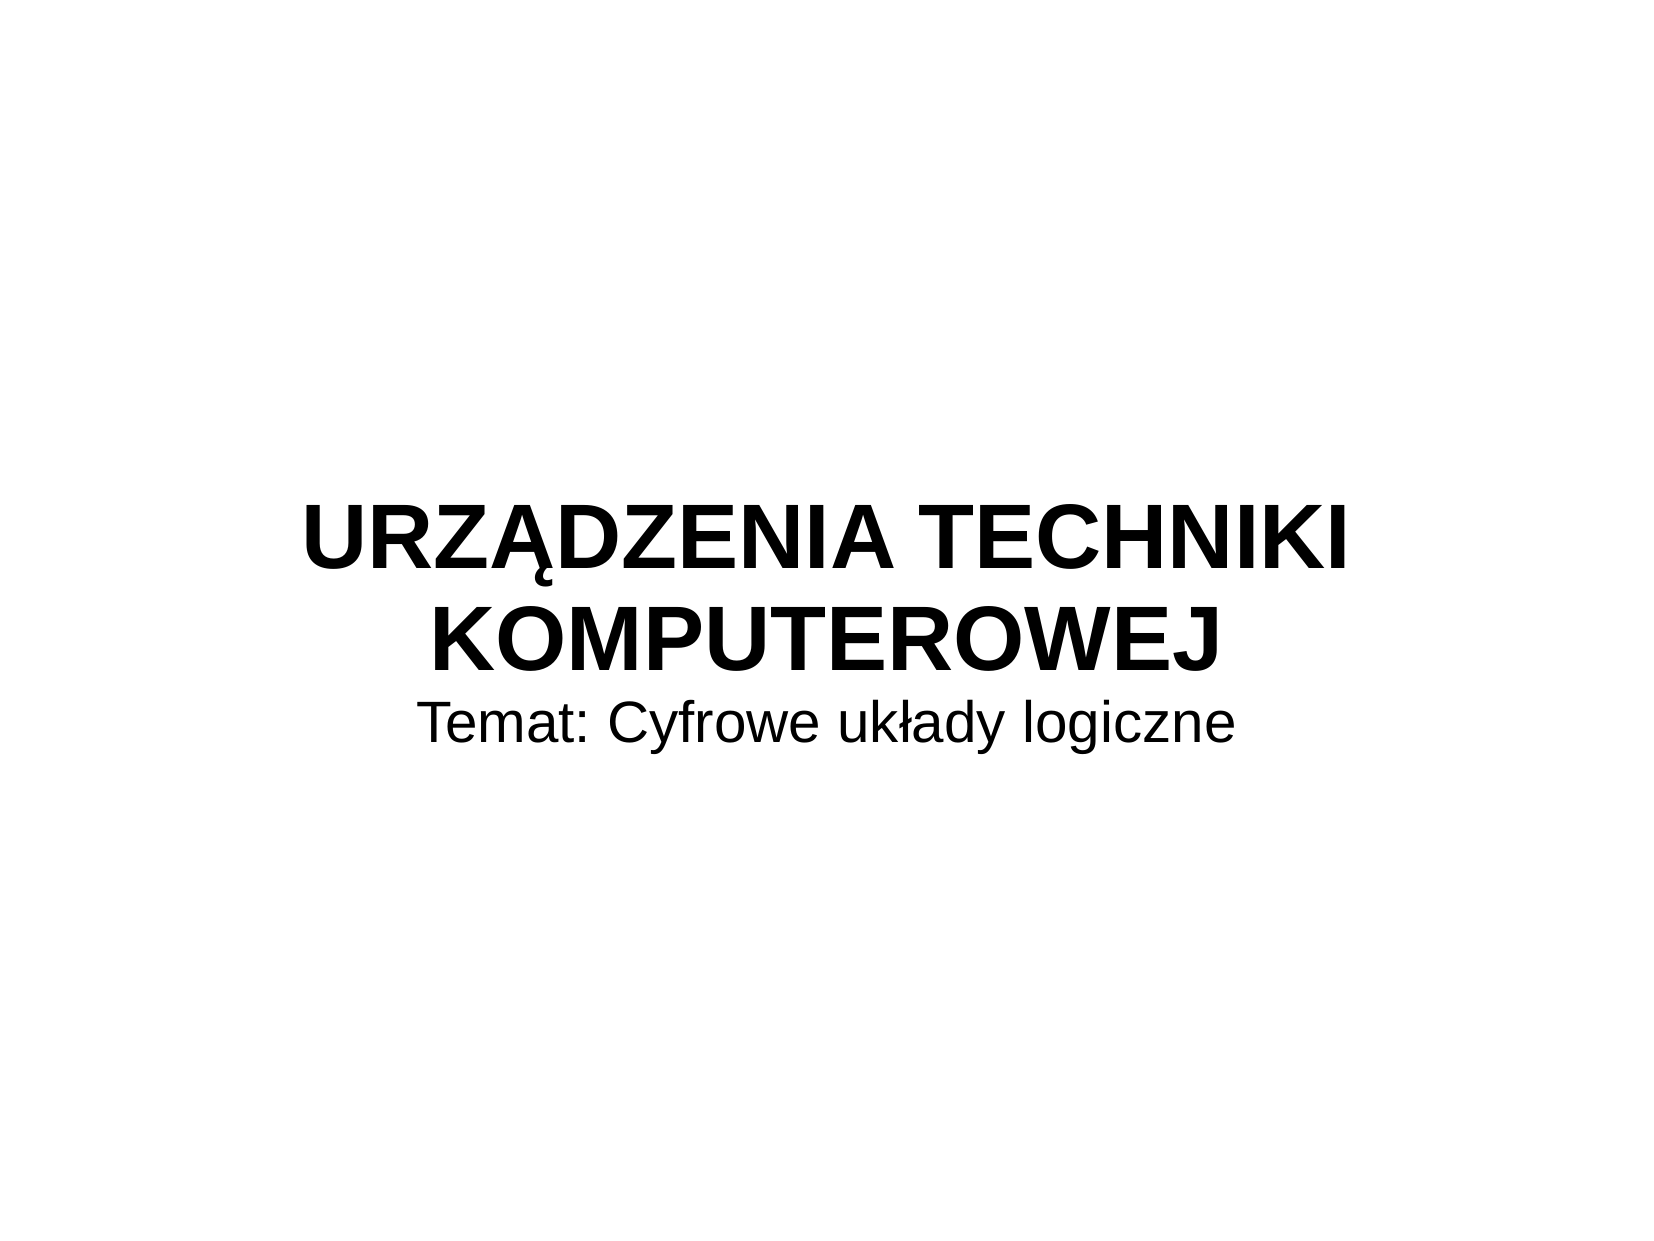

# URZĄDZENIA TECHNIKI KOMPUTEROWEJ Temat: Cyfrowe układy logiczne